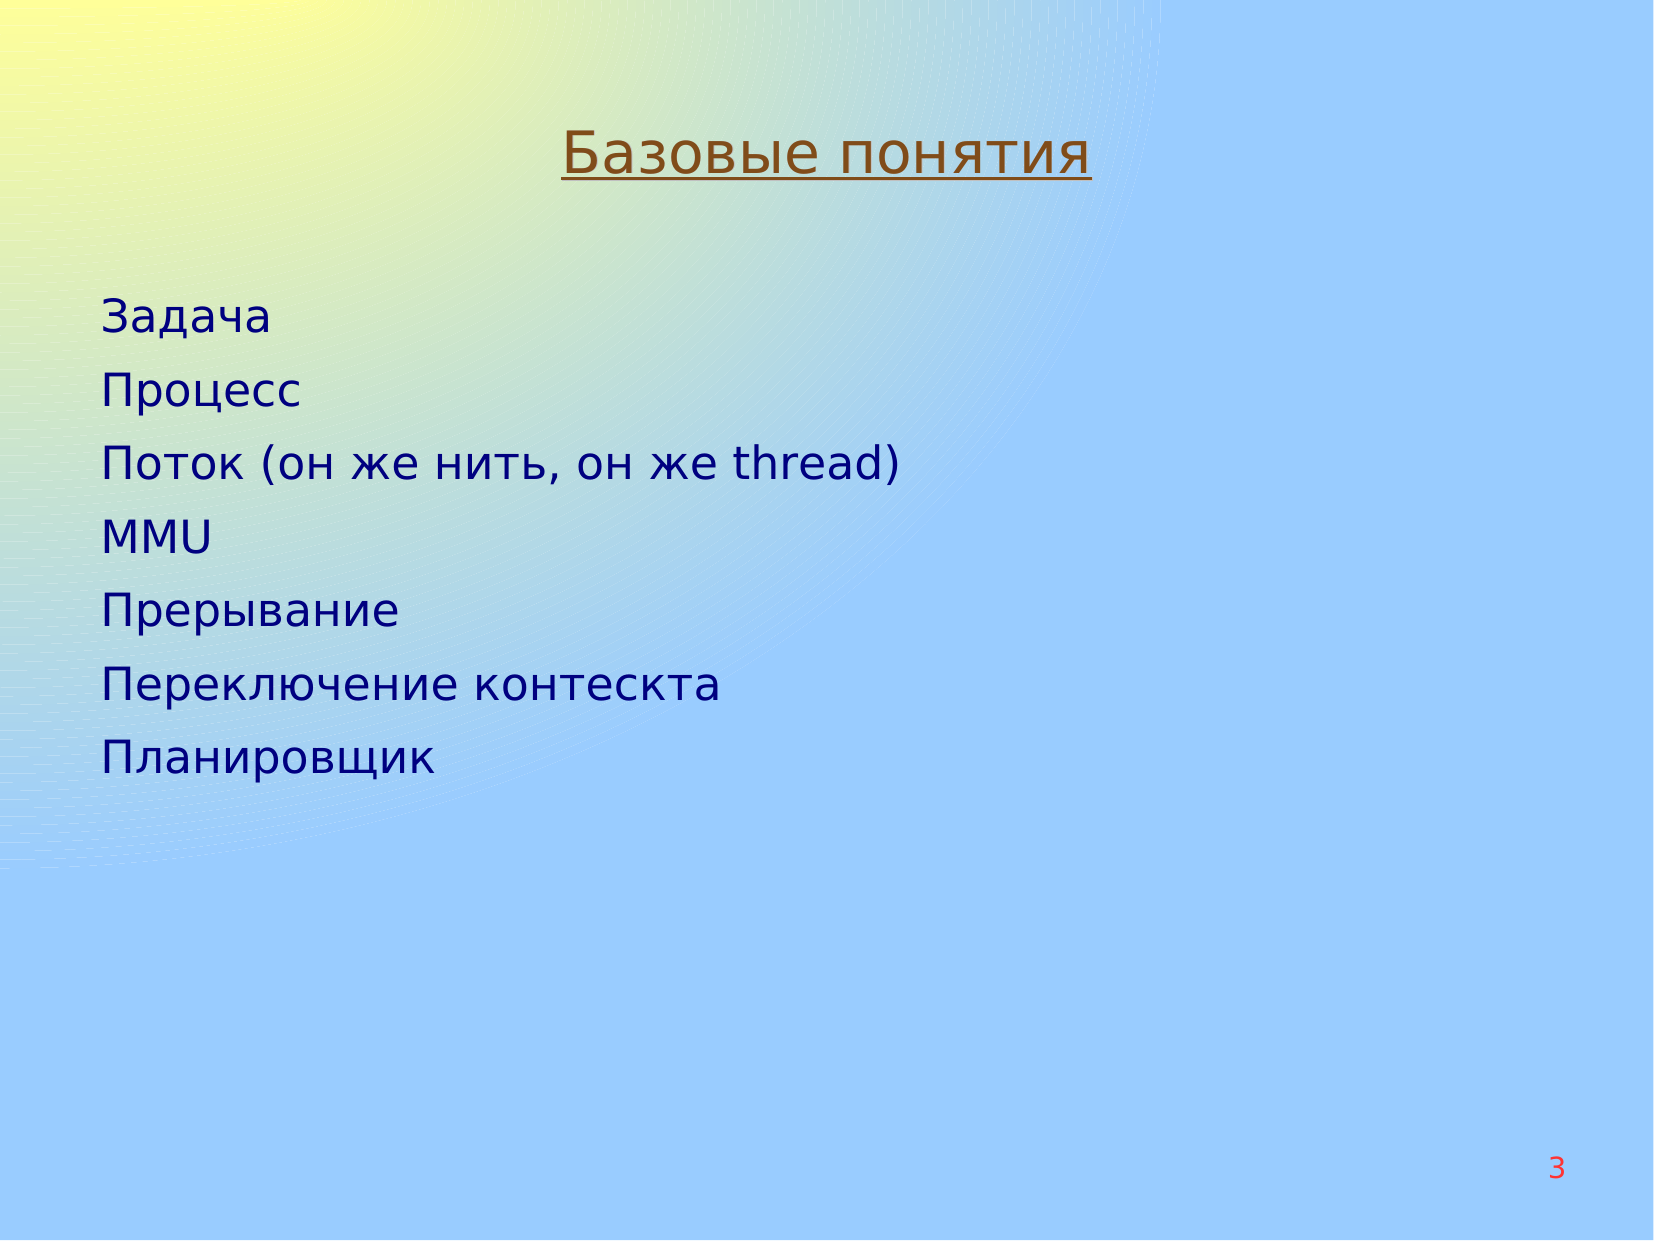

# Базовые понятия
Задача
Процесс
Поток (он же нить, он же thread)
MMU
Прерывание
Переключение контескта
Планировщик
3